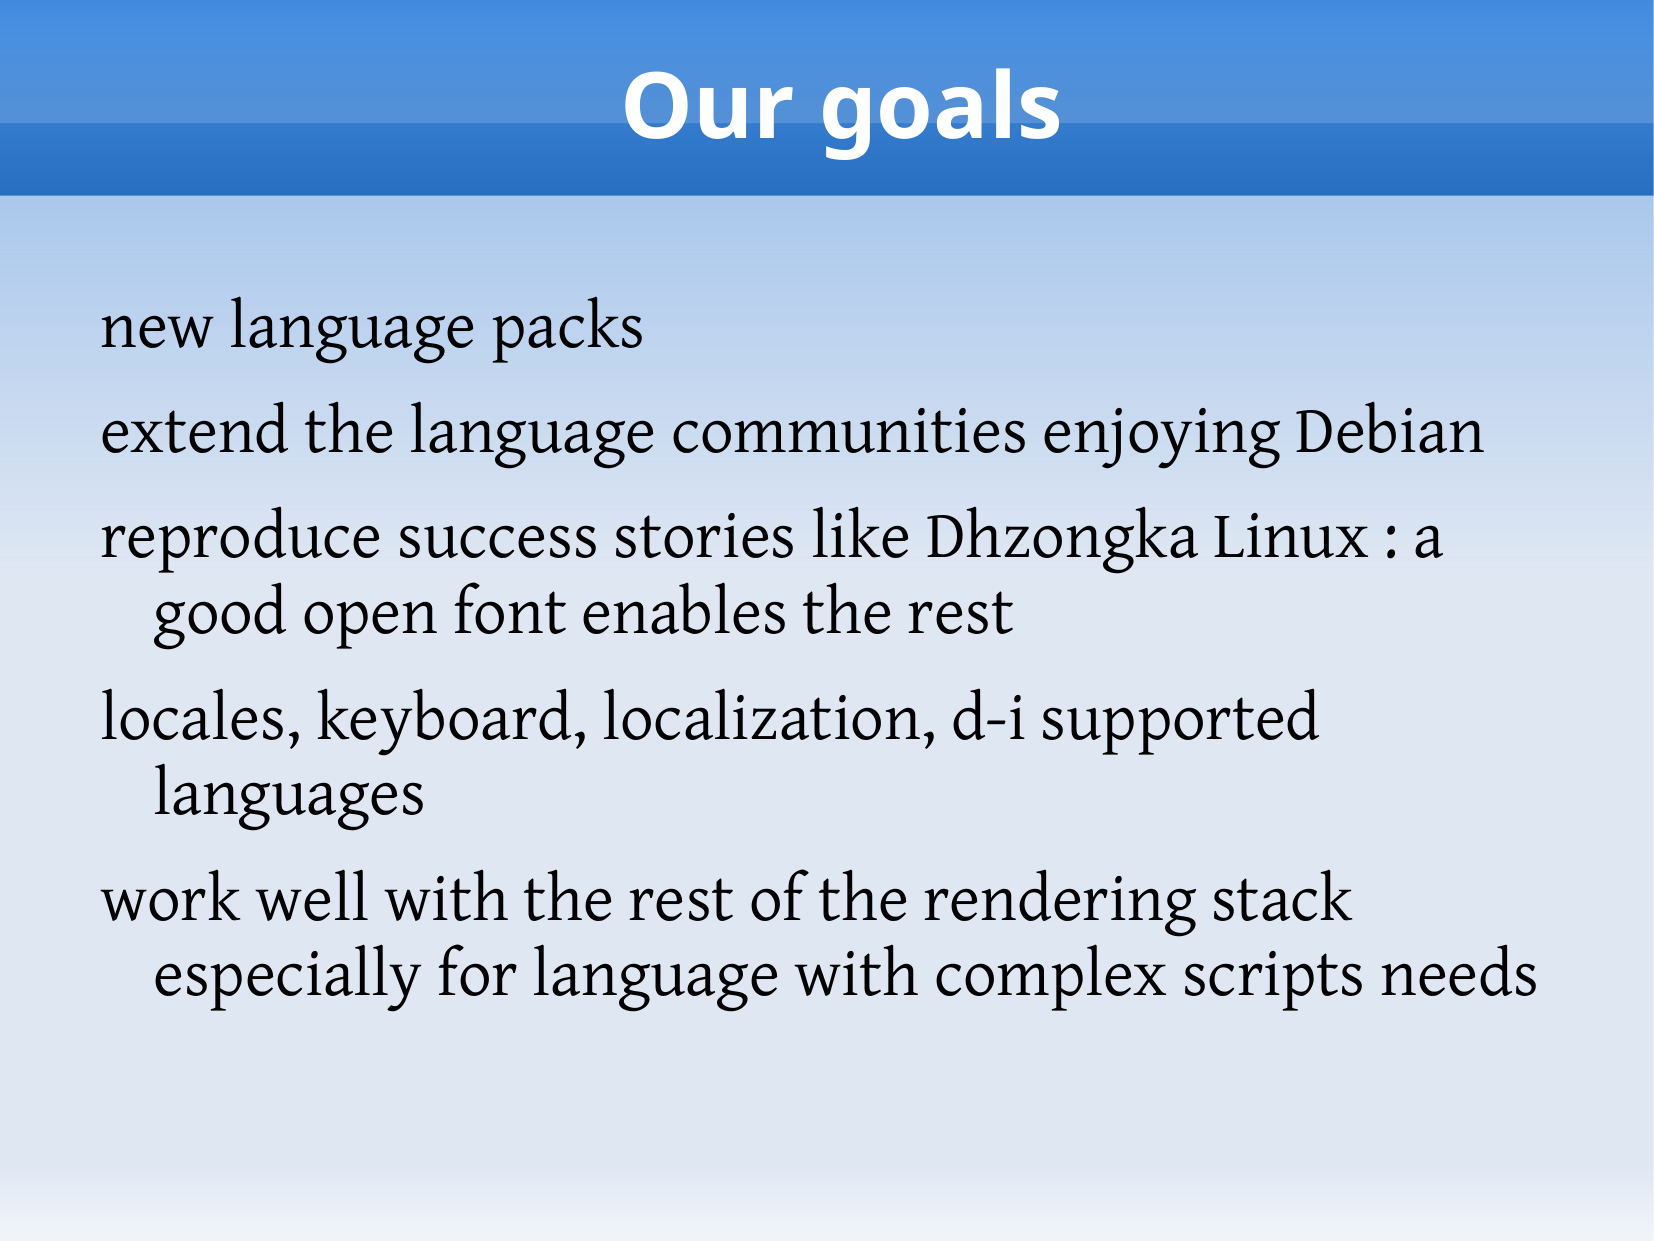

# Our goals
new language packs
extend the language communities enjoying Debian
reproduce success stories like Dhzongka Linux : a good open font enables the rest
locales, keyboard, localization, d-i supported languages
work well with the rest of the rendering stack especially for language with complex scripts needs